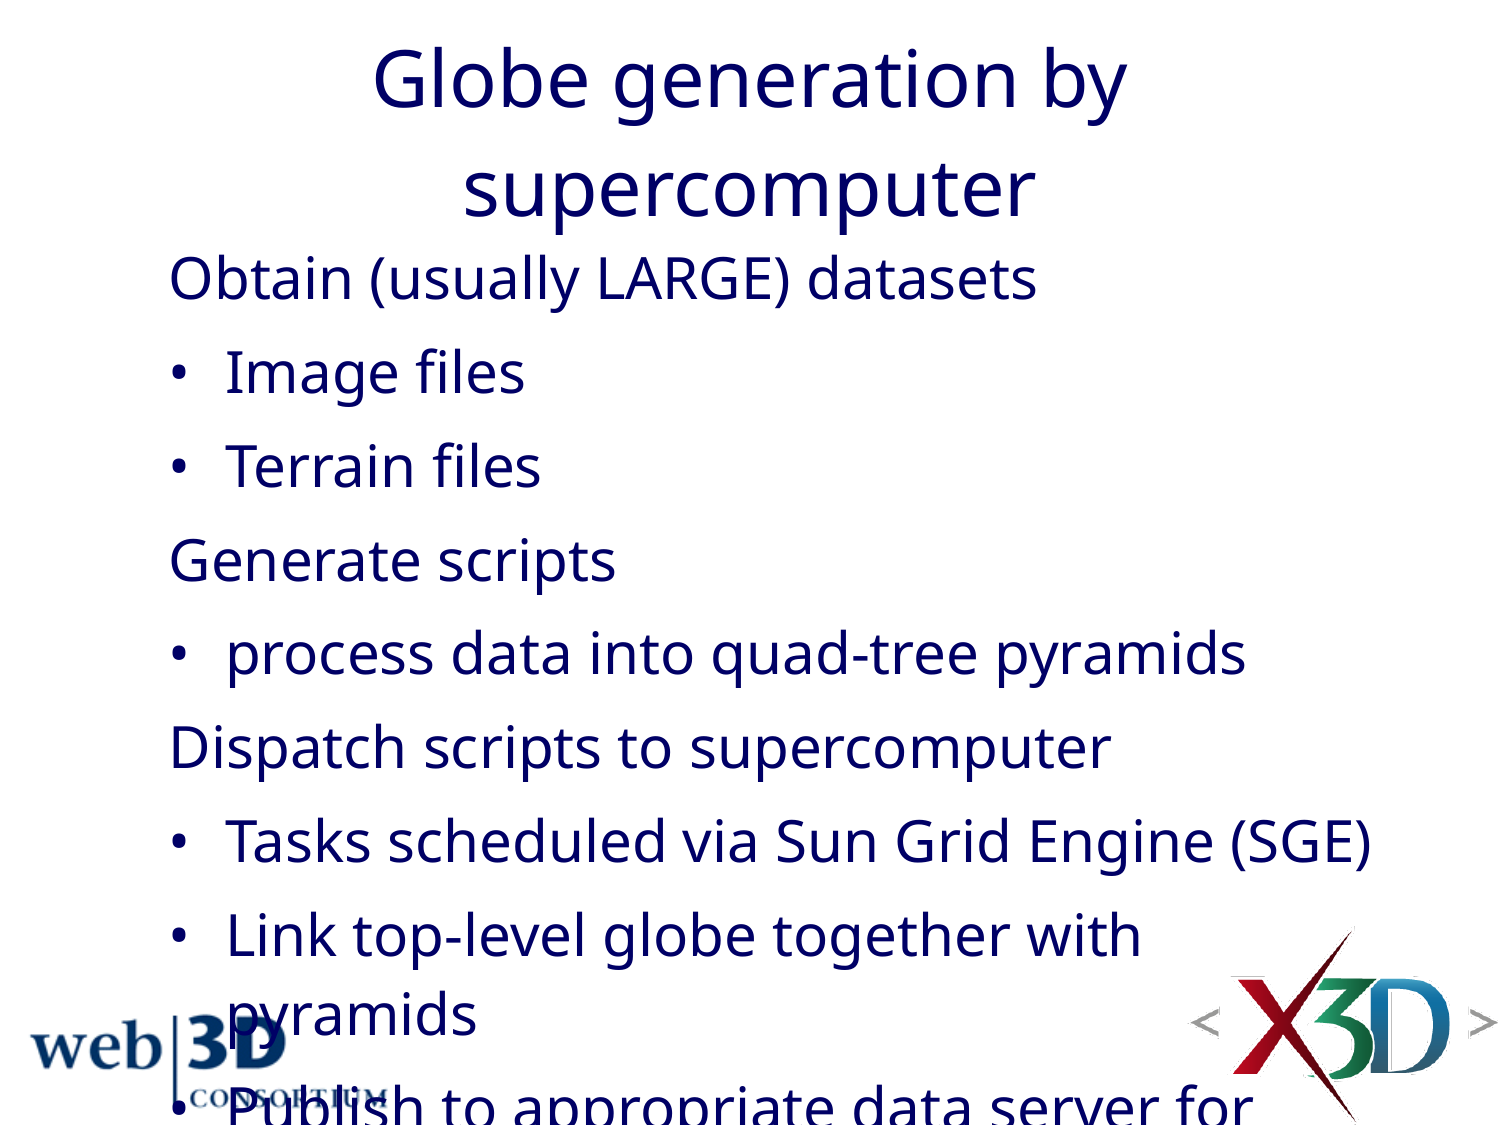

# Globe generation by supercomputer
Obtain (usually LARGE) datasets
Image files
Terrain files
Generate scripts
process data into quad-tree pyramids
Dispatch scripts to supercomputer
Tasks scheduled via Sun Grid Engine (SGE)
Link top-level globe together with pyramids
Publish to appropriate data server for access